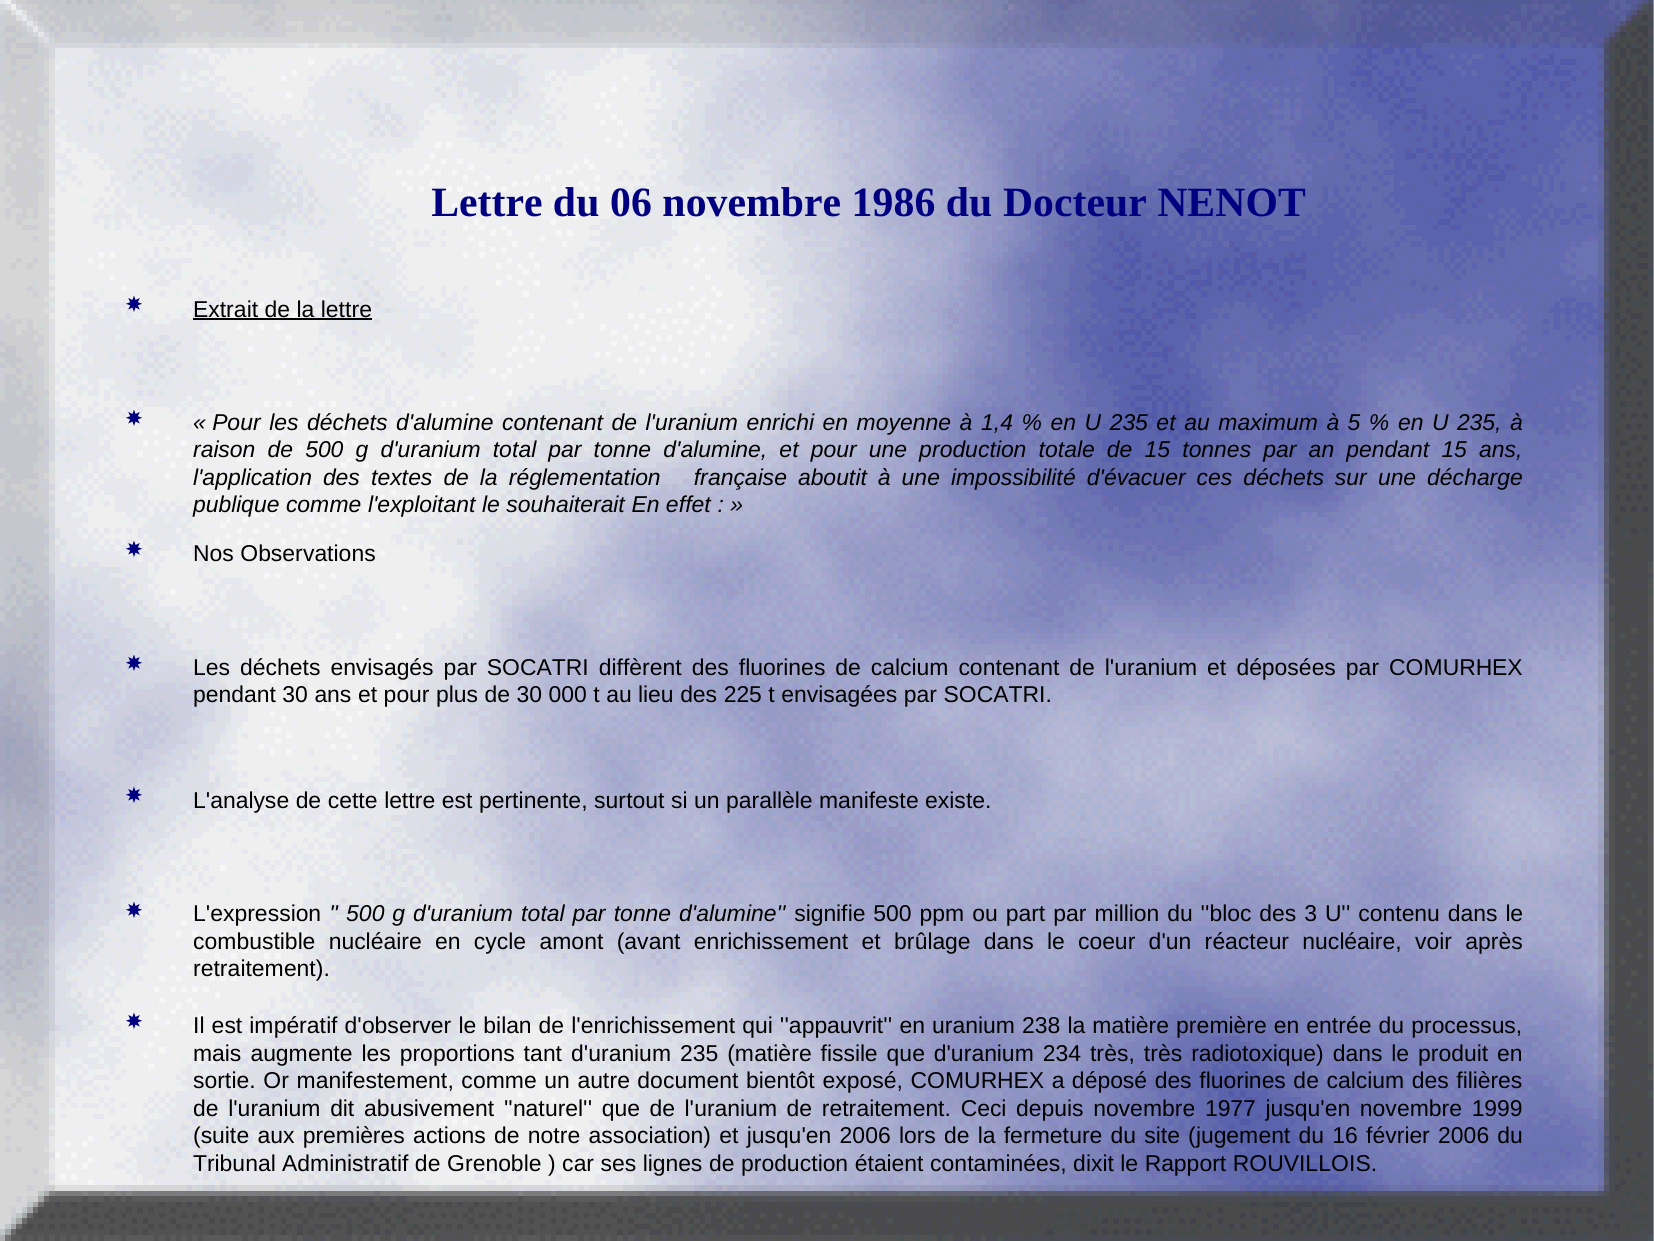

# Lettre du 06 novembre 1986 du Docteur NENOT
Extrait de la lettre
« Pour les déchets d'alumine contenant de l'uranium enrichi en moyenne à 1,4 % en U 235 et au maximum à 5 % en U 235, à raison de 500 g d'uranium total par tonne d'alumine, et pour une production totale de 15 tonnes par an pendant 15 ans, l'application des textes de la réglementation française aboutit à une impossibilité d'évacuer ces déchets sur une décharge publique comme l'exploitant le souhaiterait En effet : »
Nos Observations
Les déchets envisagés par SOCATRI diffèrent des fluorines de calcium contenant de l'uranium et déposées par COMURHEX pendant 30 ans et pour plus de 30 000 t au lieu des 225 t envisagées par SOCATRI.
L'analyse de cette lettre est pertinente, surtout si un parallèle manifeste existe.
L'expression '' 500 g d'uranium total par tonne d'alumine'' signifie 500 ppm ou part par million du ''bloc des 3 U'' contenu dans le combustible nucléaire en cycle amont (avant enrichissement et brûlage dans le coeur d'un réacteur nucléaire, voir après retraitement).
Il est impératif d'observer le bilan de l'enrichissement qui ''appauvrit'' en uranium 238 la matière première en entrée du processus, mais augmente les proportions tant d'uranium 235 (matière fissile que d'uranium 234 très, très radiotoxique) dans le produit en sortie. Or manifestement, comme un autre document bientôt exposé, COMURHEX a déposé des fluorines de calcium des filières de l'uranium dit abusivement ''naturel'' que de l'uranium de retraitement. Ceci depuis novembre 1977 jusqu'en novembre 1999 (suite aux premières actions de notre association) et jusqu'en 2006 lors de la fermeture du site (jugement du 16 février 2006 du Tribunal Administratif de Grenoble ) car ses lignes de production étaient contaminées, dixit le Rapport ROUVILLOIS.